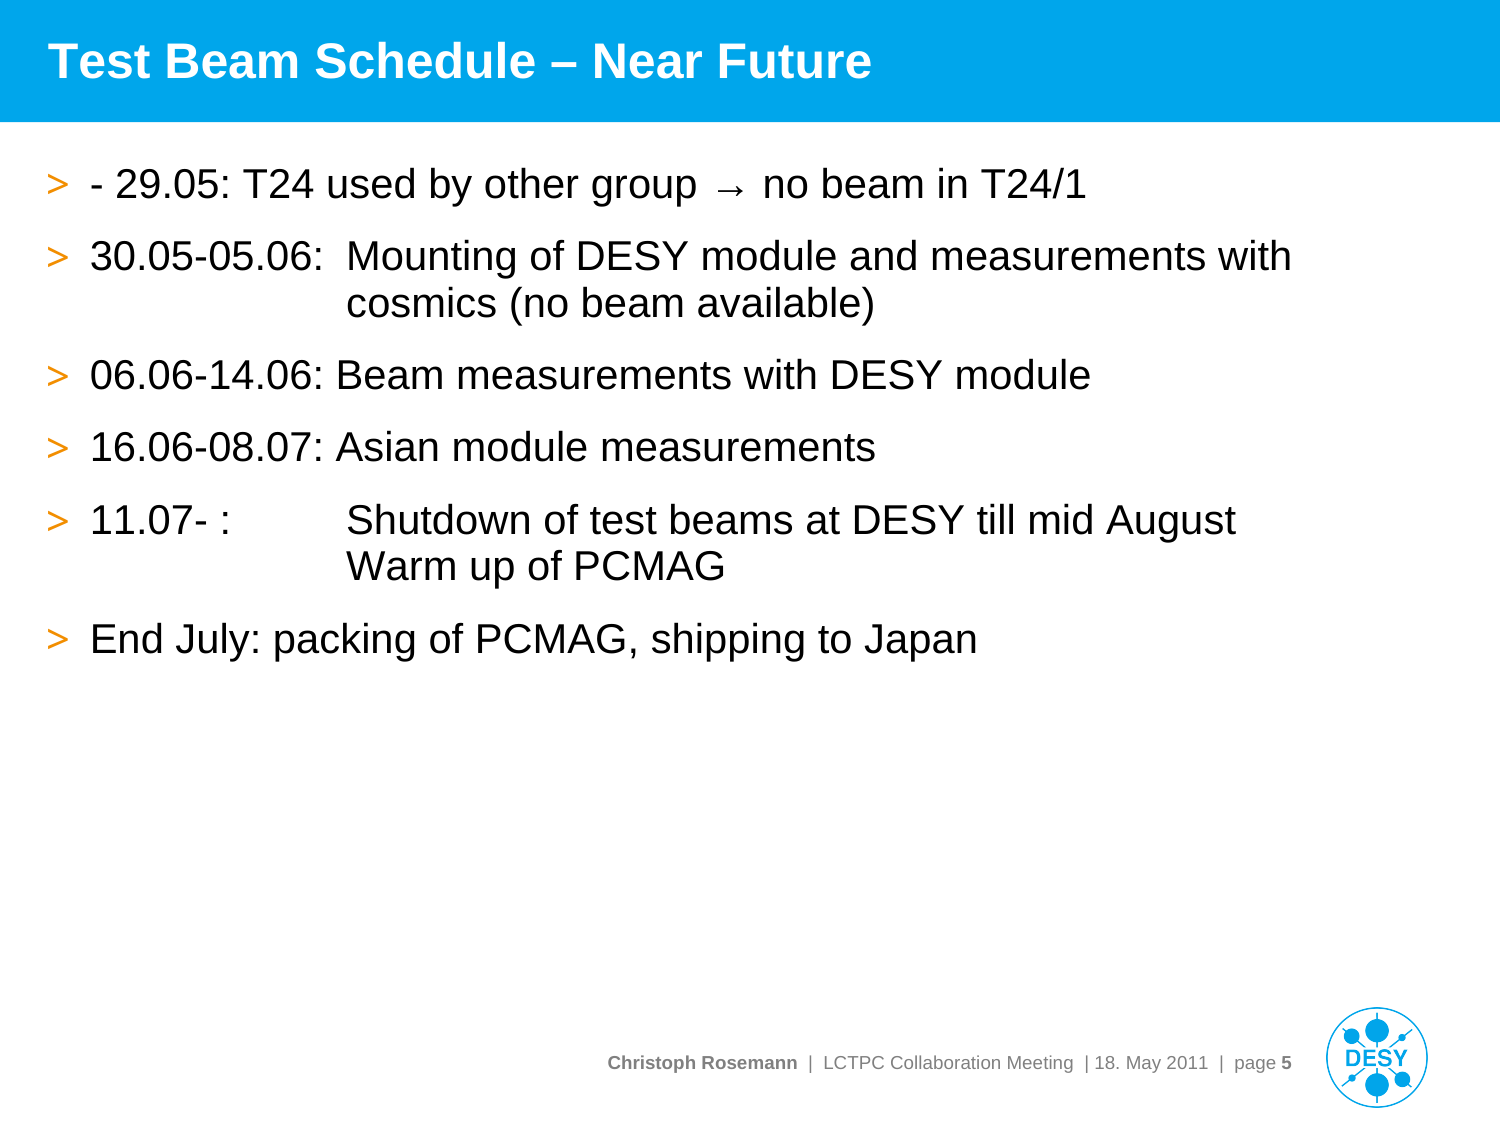

# Test Beam Schedule – Near Future
- 29.05: T24 used by other group → no beam in T24/1
30.05-05.06:	Mounting of DESY module and measurements with
		cosmics (no beam available)
06.06-14.06: Beam measurements with DESY module
16.06-08.07: Asian module measurements
11.07- :	Shutdown of test beams at DESY till mid August
		Warm up of PCMAG
End July: packing of PCMAG, shipping to Japan